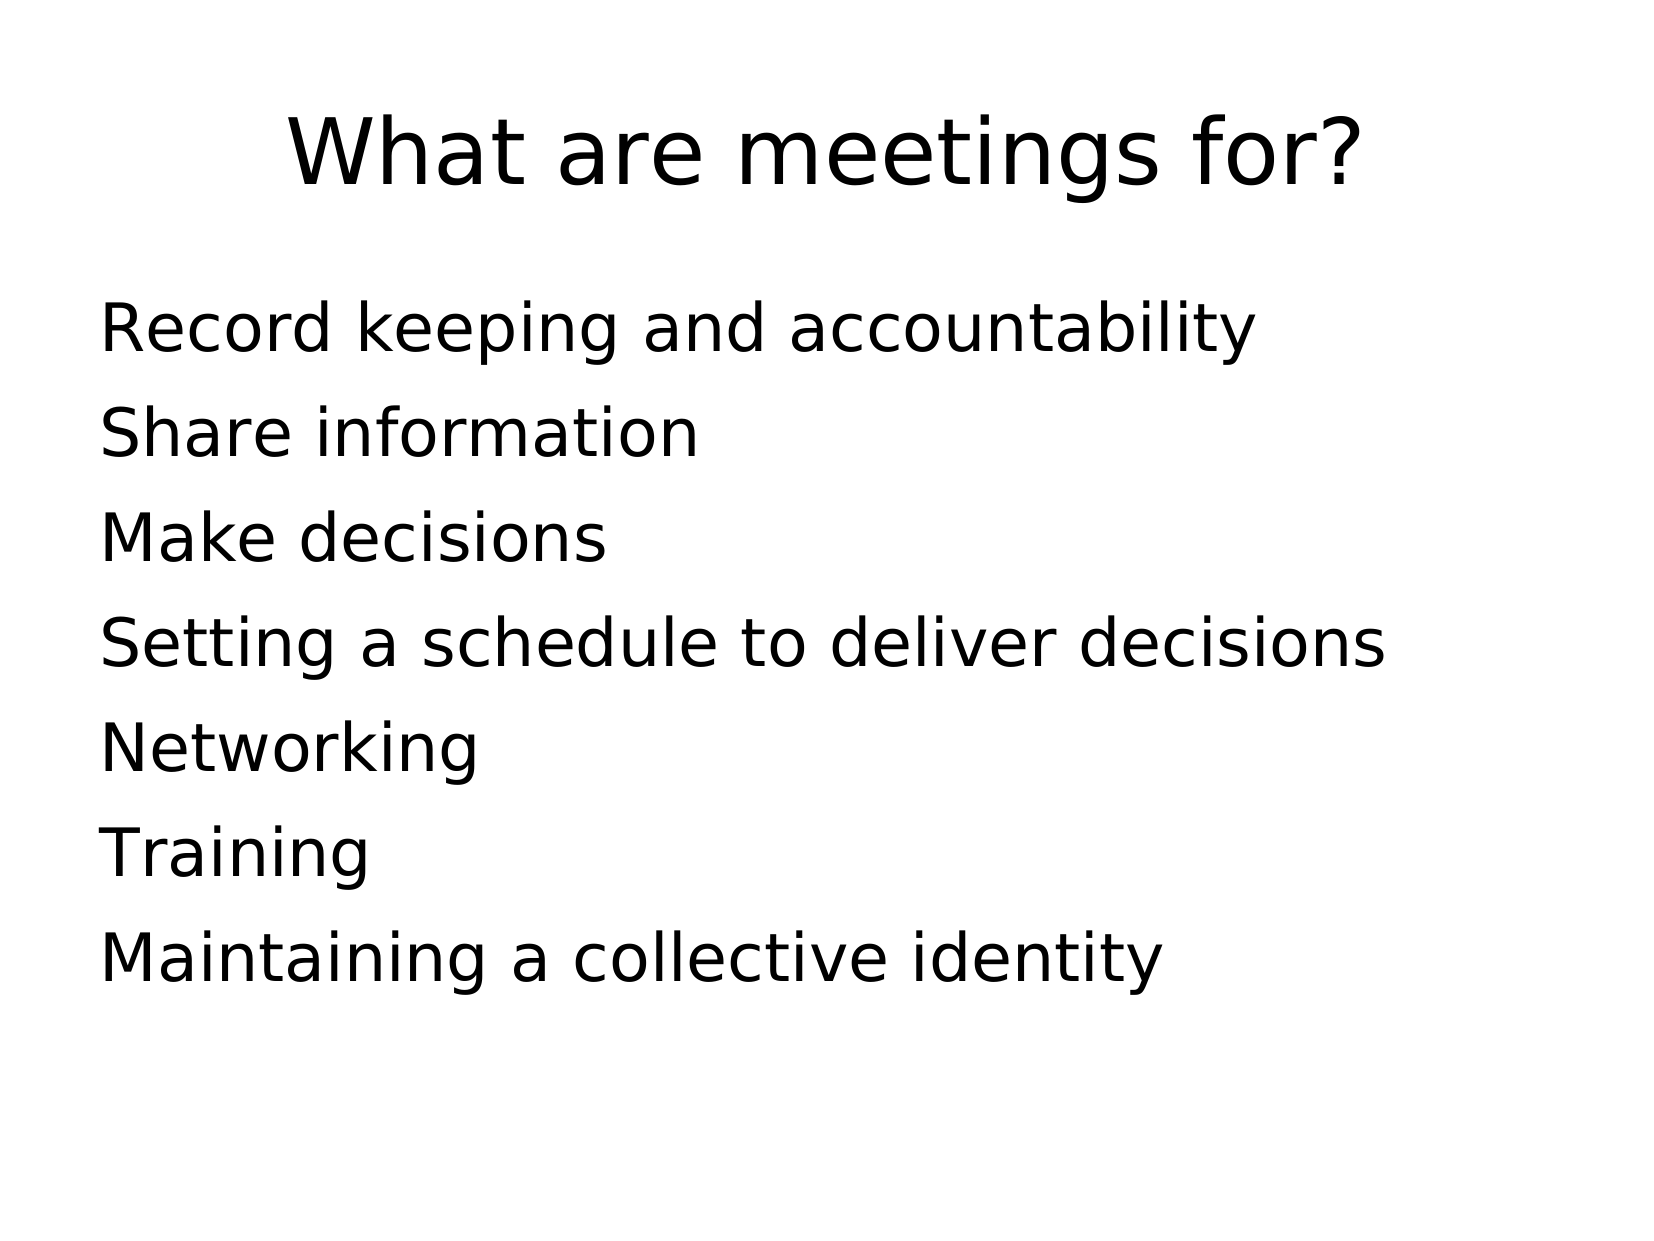

# What are meetings for?
Record keeping and accountability
Share information
Make decisions
Setting a schedule to deliver decisions
Networking
Training
Maintaining a collective identity